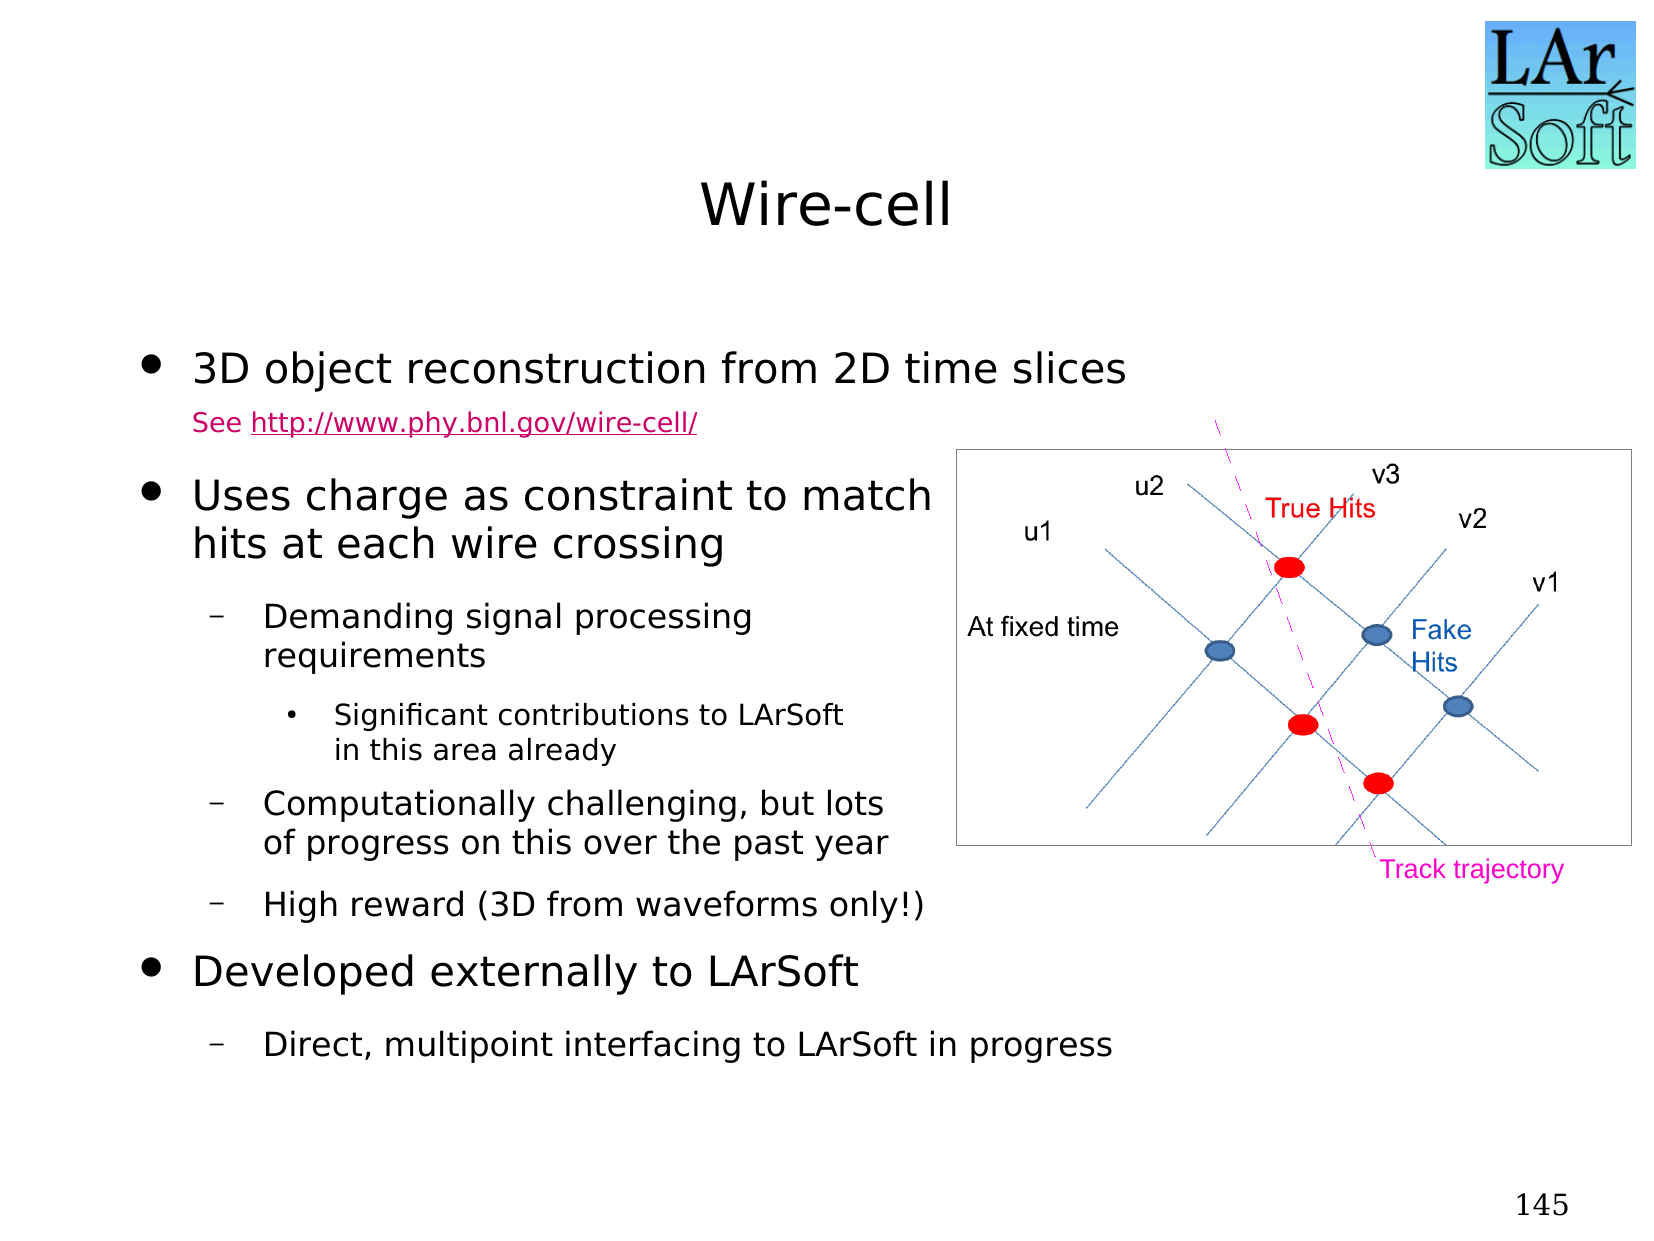

# Wire-cell
3D object reconstruction from 2D time slices 					 See http://www.phy.bnl.gov/wire-cell/
Uses charge as constraint to match		 						hits at each wire crossing
Demanding signal processing 								requirements
Significant contributions to LArSoft 									 in this area already
Computationally challenging, but lots 								 of progress on this over the past year
High reward (3D from waveforms only!)
Developed externally to LArSoft
Direct, multipoint interfacing to LArSoft in progress
Track trajectory
145